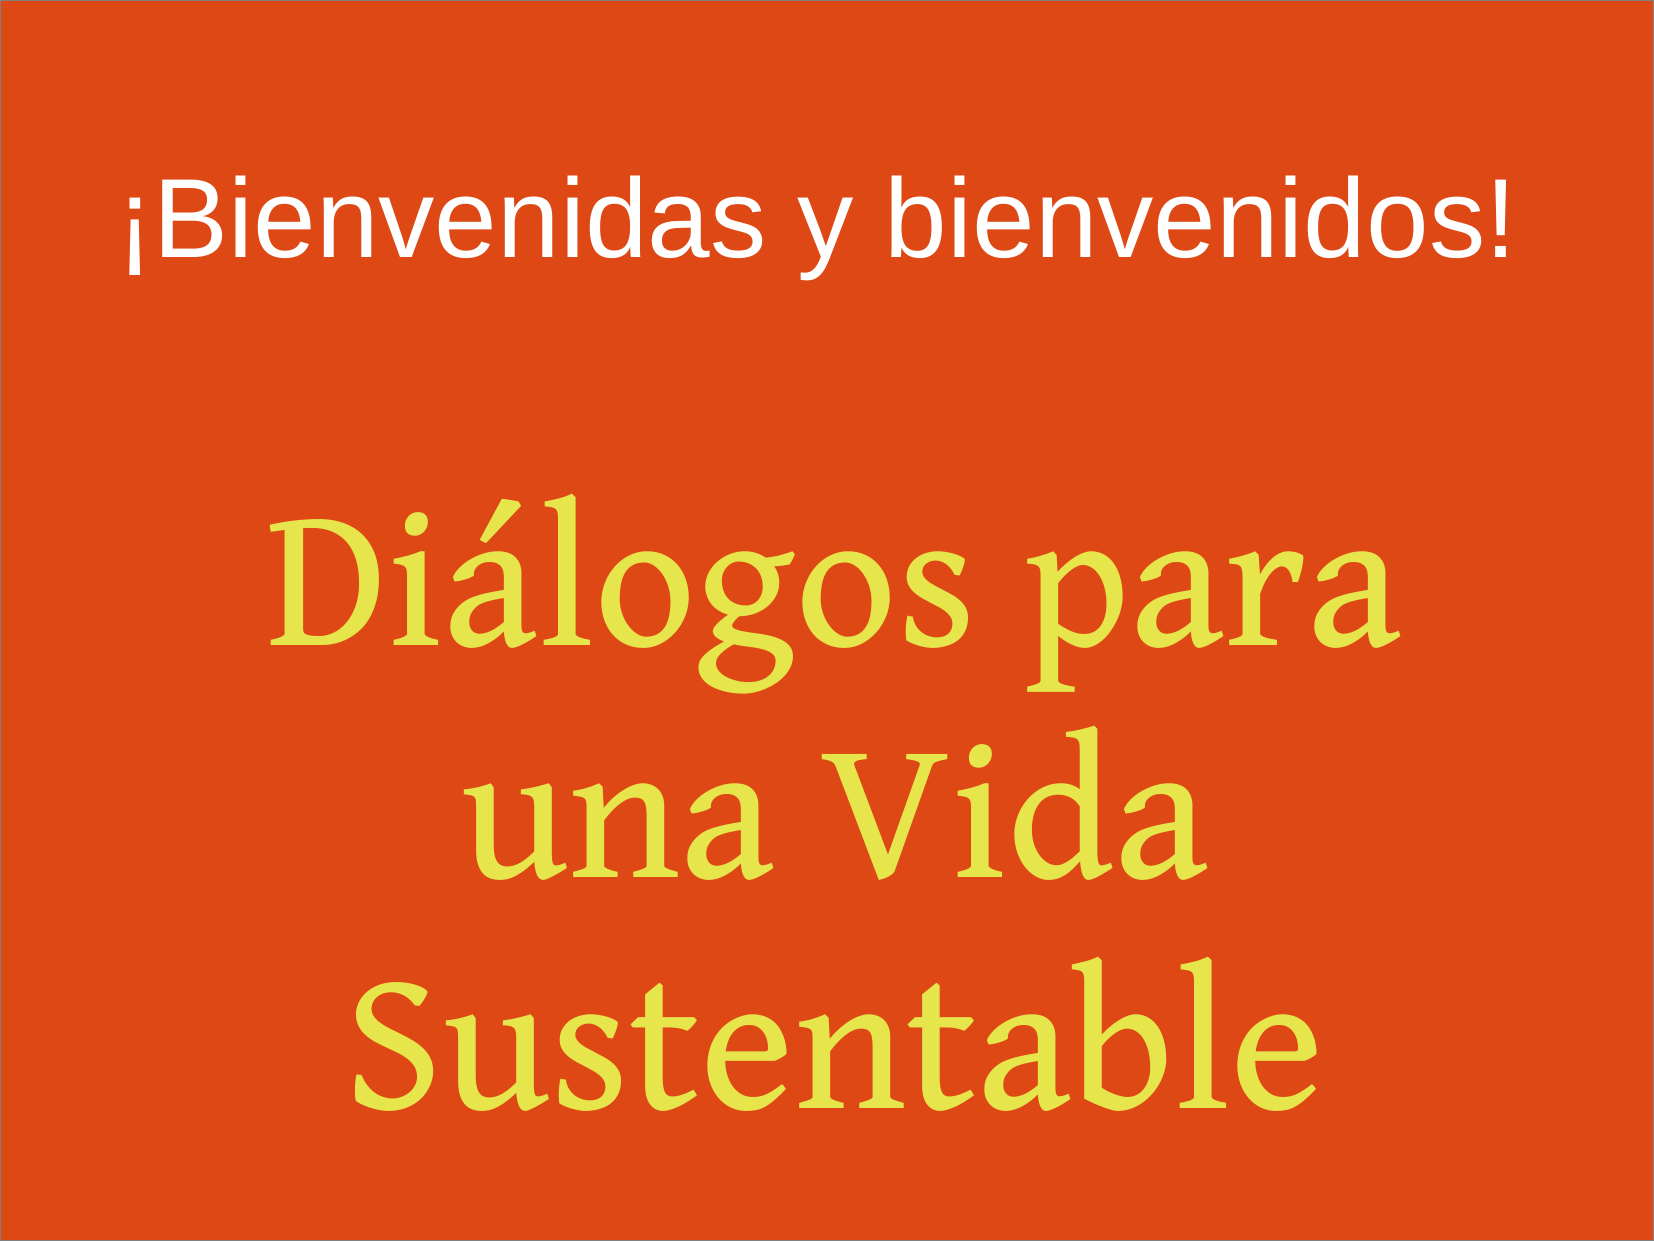

¡Bienvenidas y bienvenidos!
# Diálogos para una Vida Sustentable